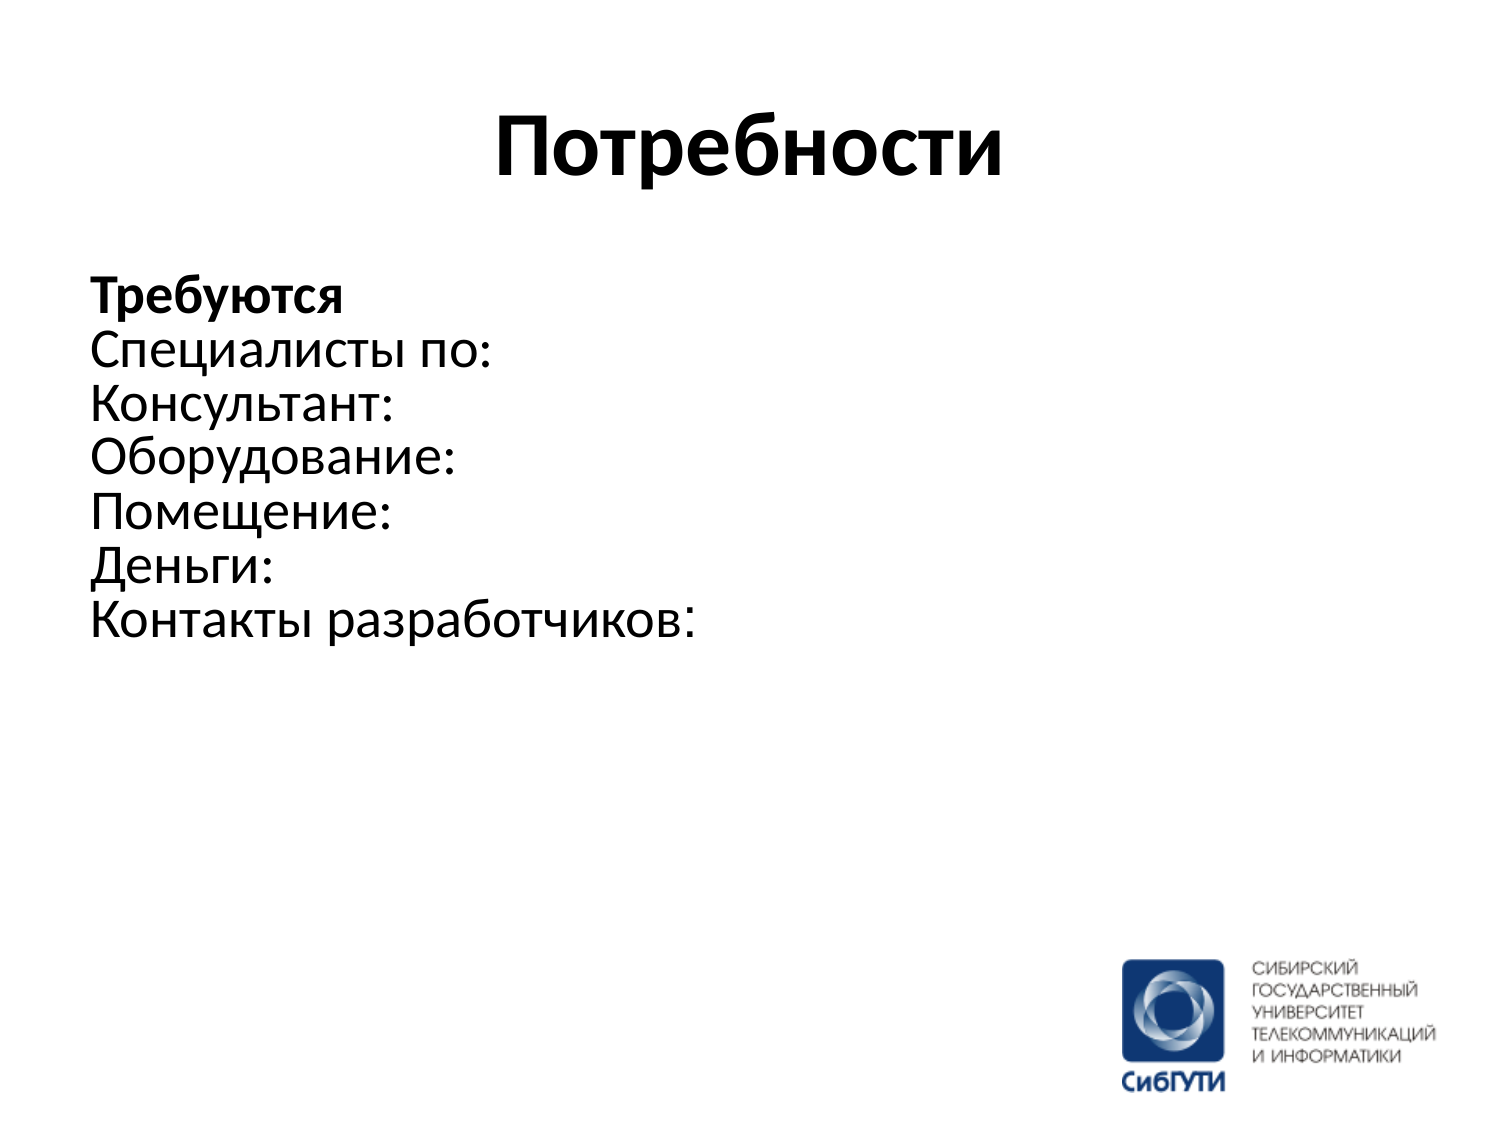

# Потребности
Требуются
Специалисты по:
Консультант:
Оборудование:
Помещение:
Деньги:
Контакты разработчиков: